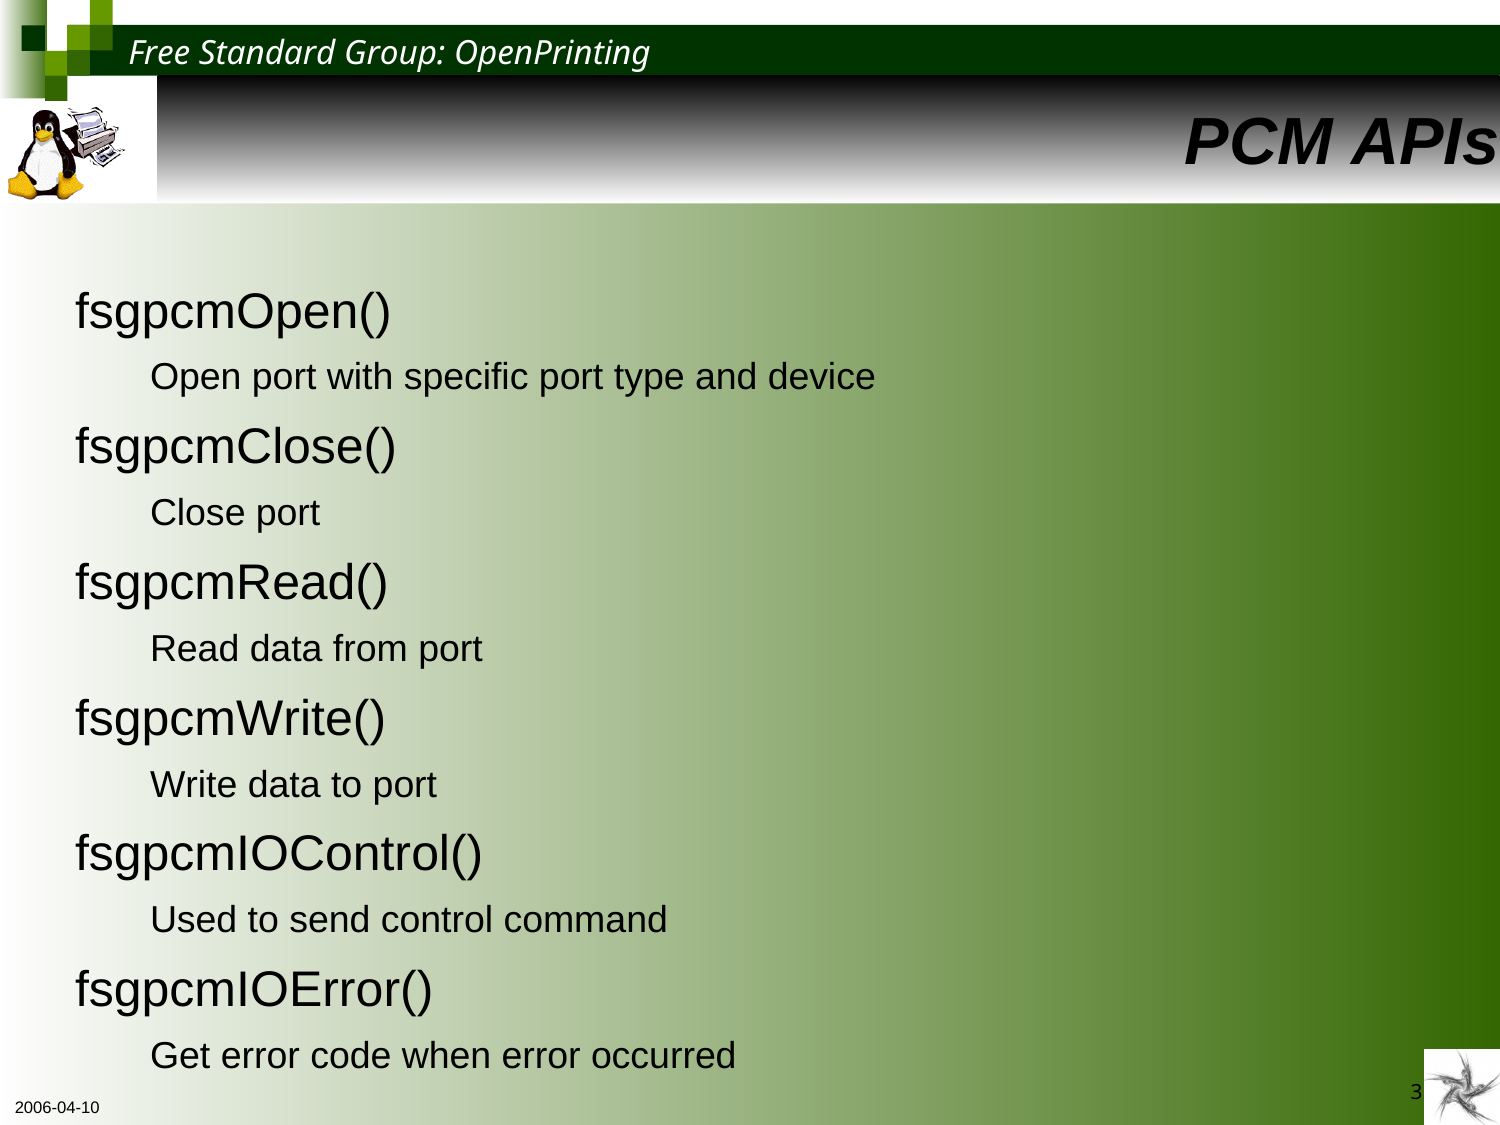

# PCM APIs
fsgpcmOpen()
Open port with specific port type and device
fsgpcmClose()
Close port
fsgpcmRead()
Read data from port
fsgpcmWrite()
Write data to port
fsgpcmIOControl()
Used to send control command
fsgpcmIOError()
Get error code when error occurred